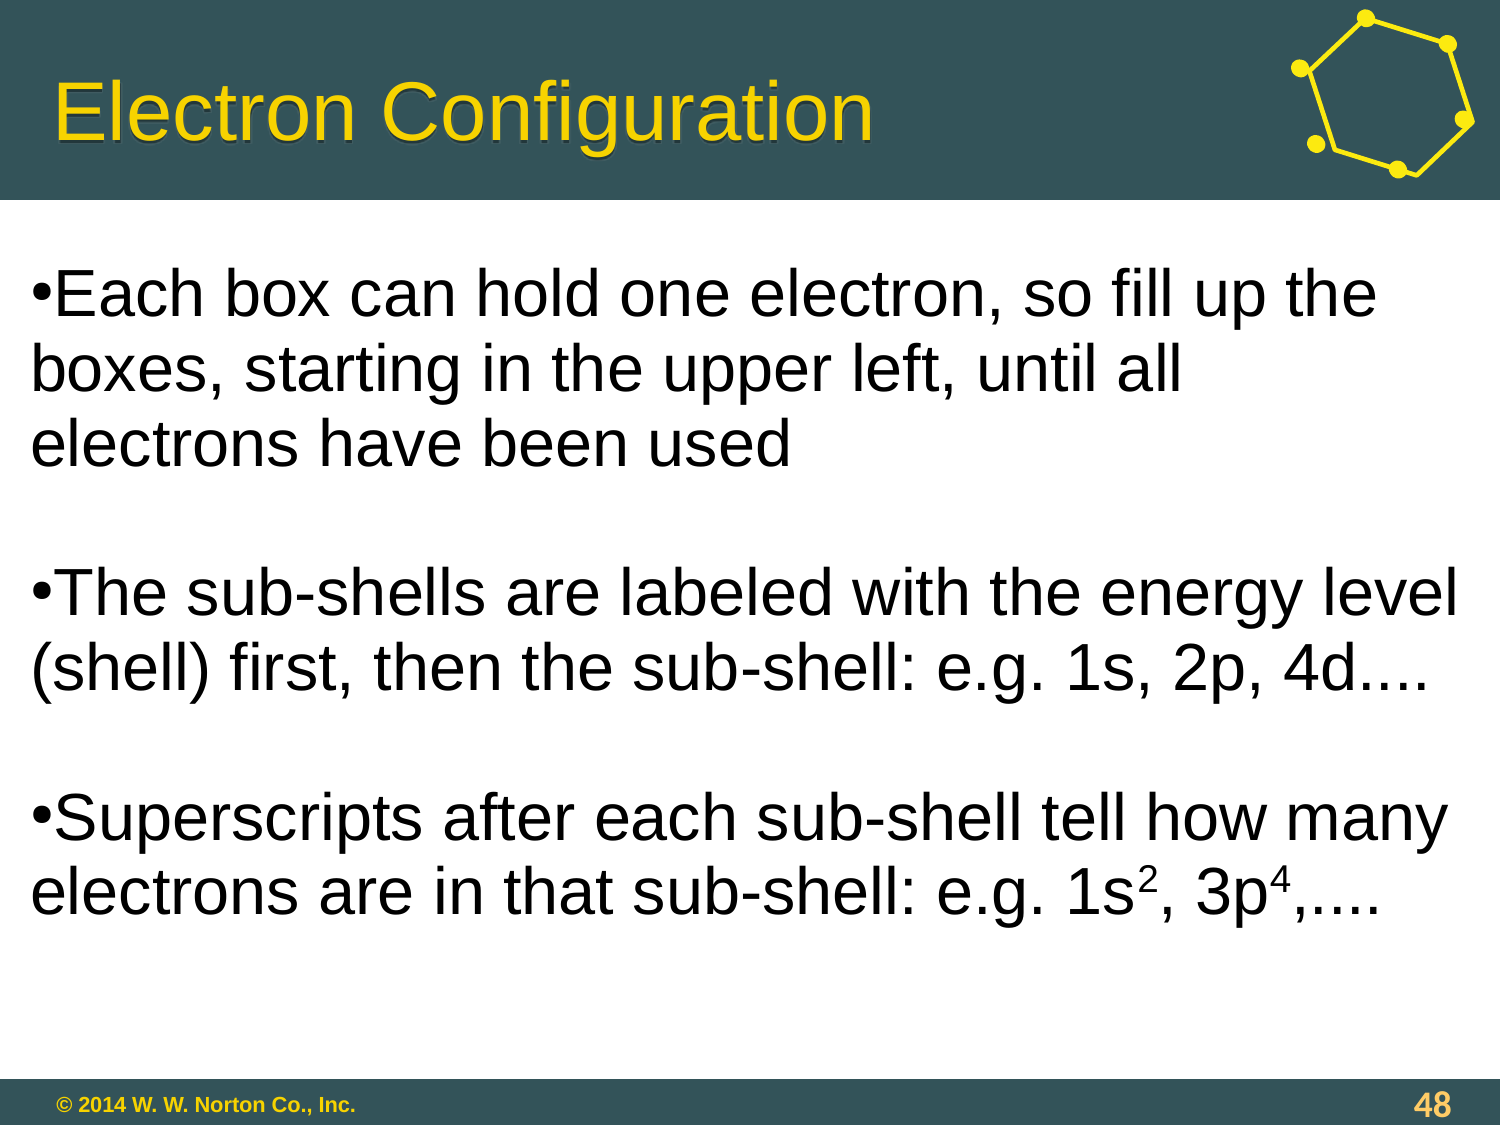

# Electron Configuration
Each box can hold one electron, so fill up the boxes, starting in the upper left, until all electrons have been used
The sub-shells are labeled with the energy level (shell) first, then the sub-shell: e.g. 1s, 2p, 4d....
Superscripts after each sub-shell tell how many electrons are in that sub-shell: e.g. 1s2, 3p4,....